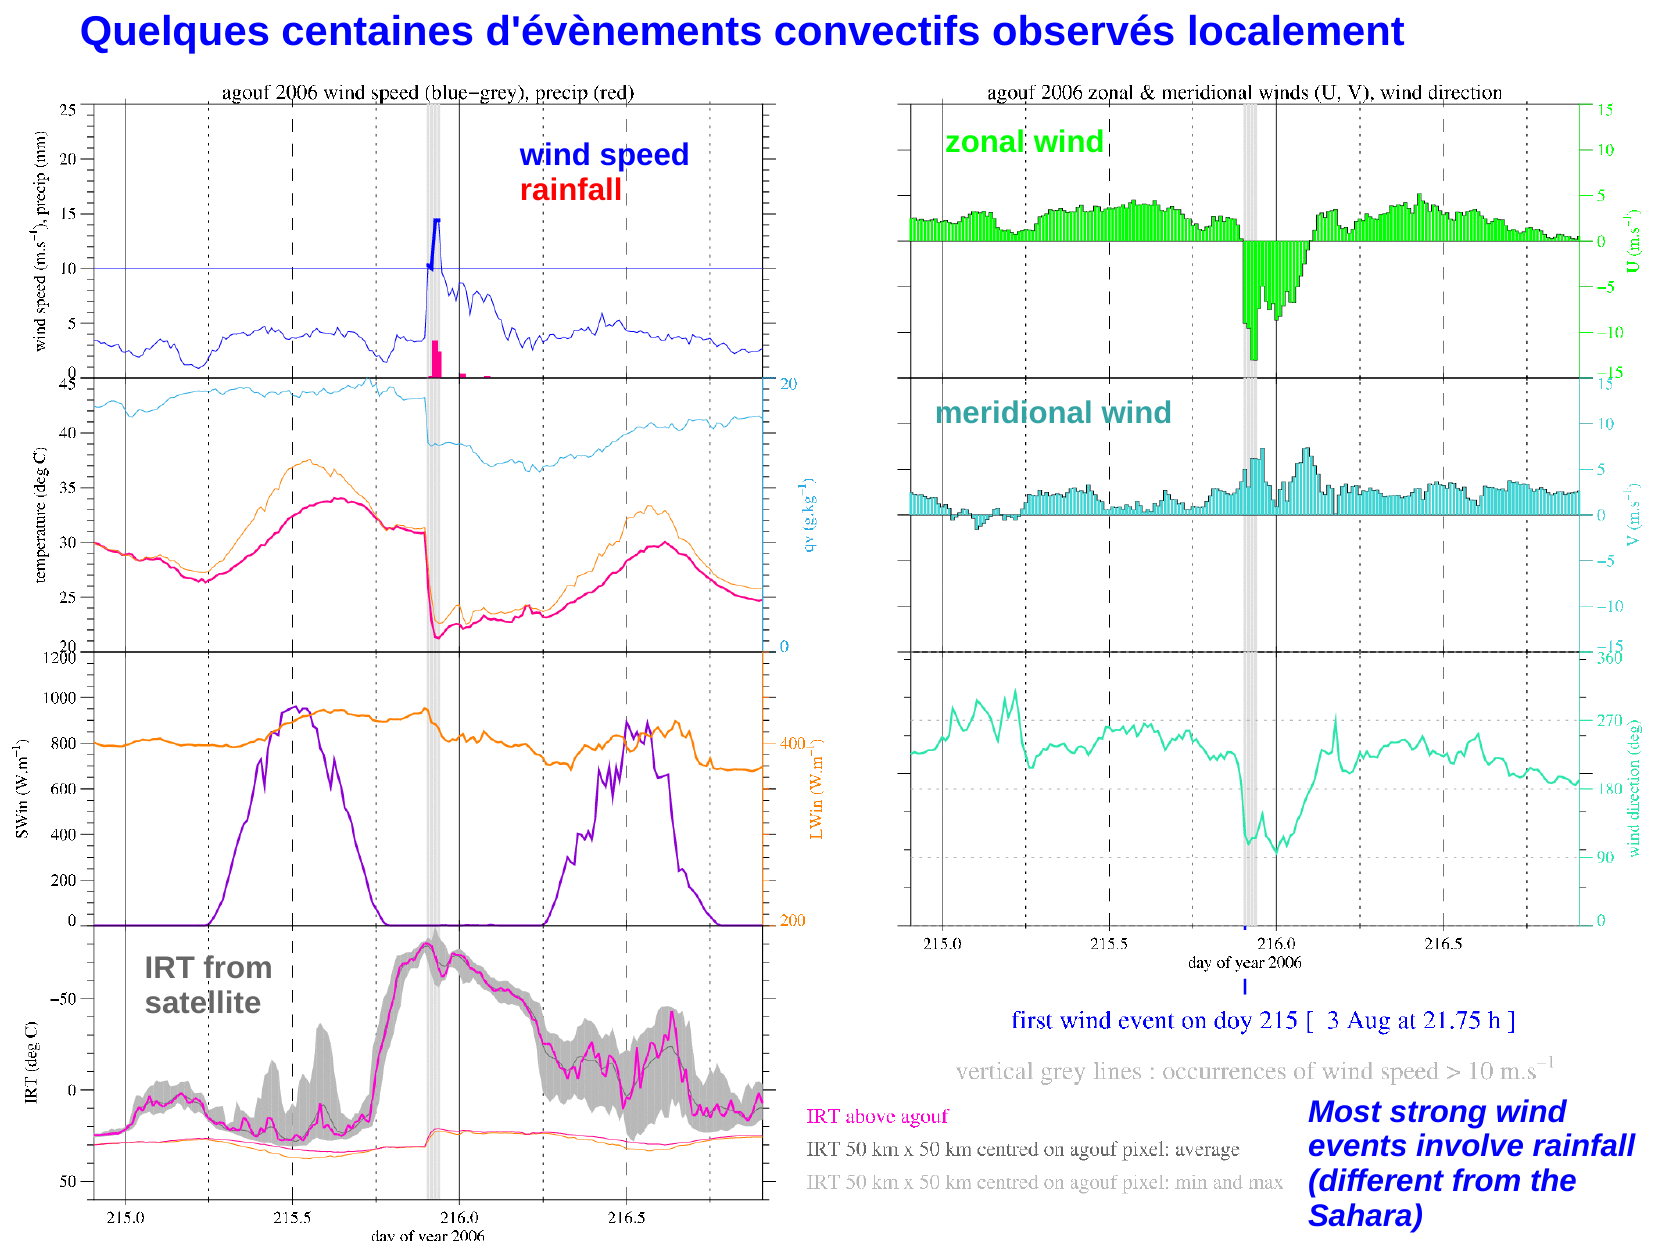

Quelques centaines d'évènements convectifs observés localement
zonal wind
wind speed
rainfall
meridional wind
IRT from satellite
Most strong wind
events involve rainfall (different from the Sahara)